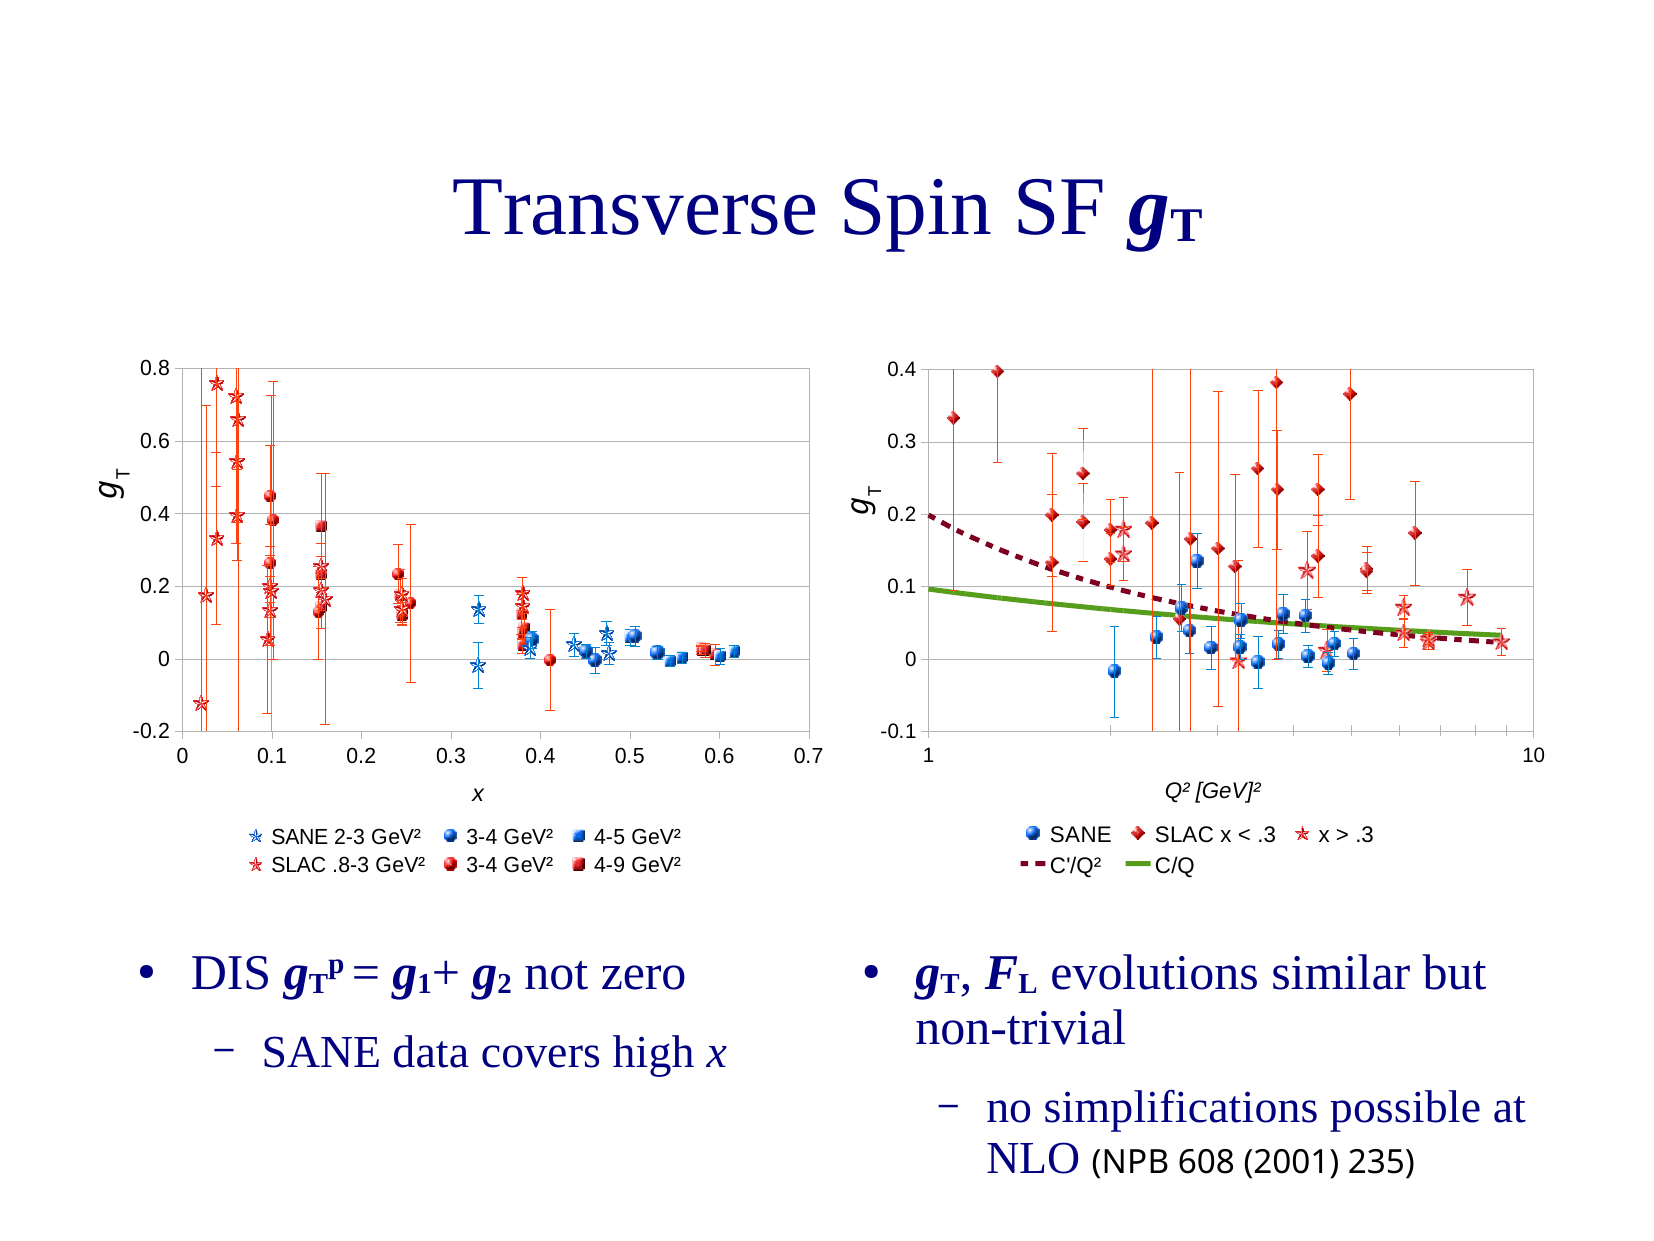

# Transverse Spin SF gT
DIS gTp = g1+ g2 not zero
SANE data covers high x
gT, FL evolutions similar but non-trivial
no simplifications possible at NLO (NPB 608 (2001) 235)